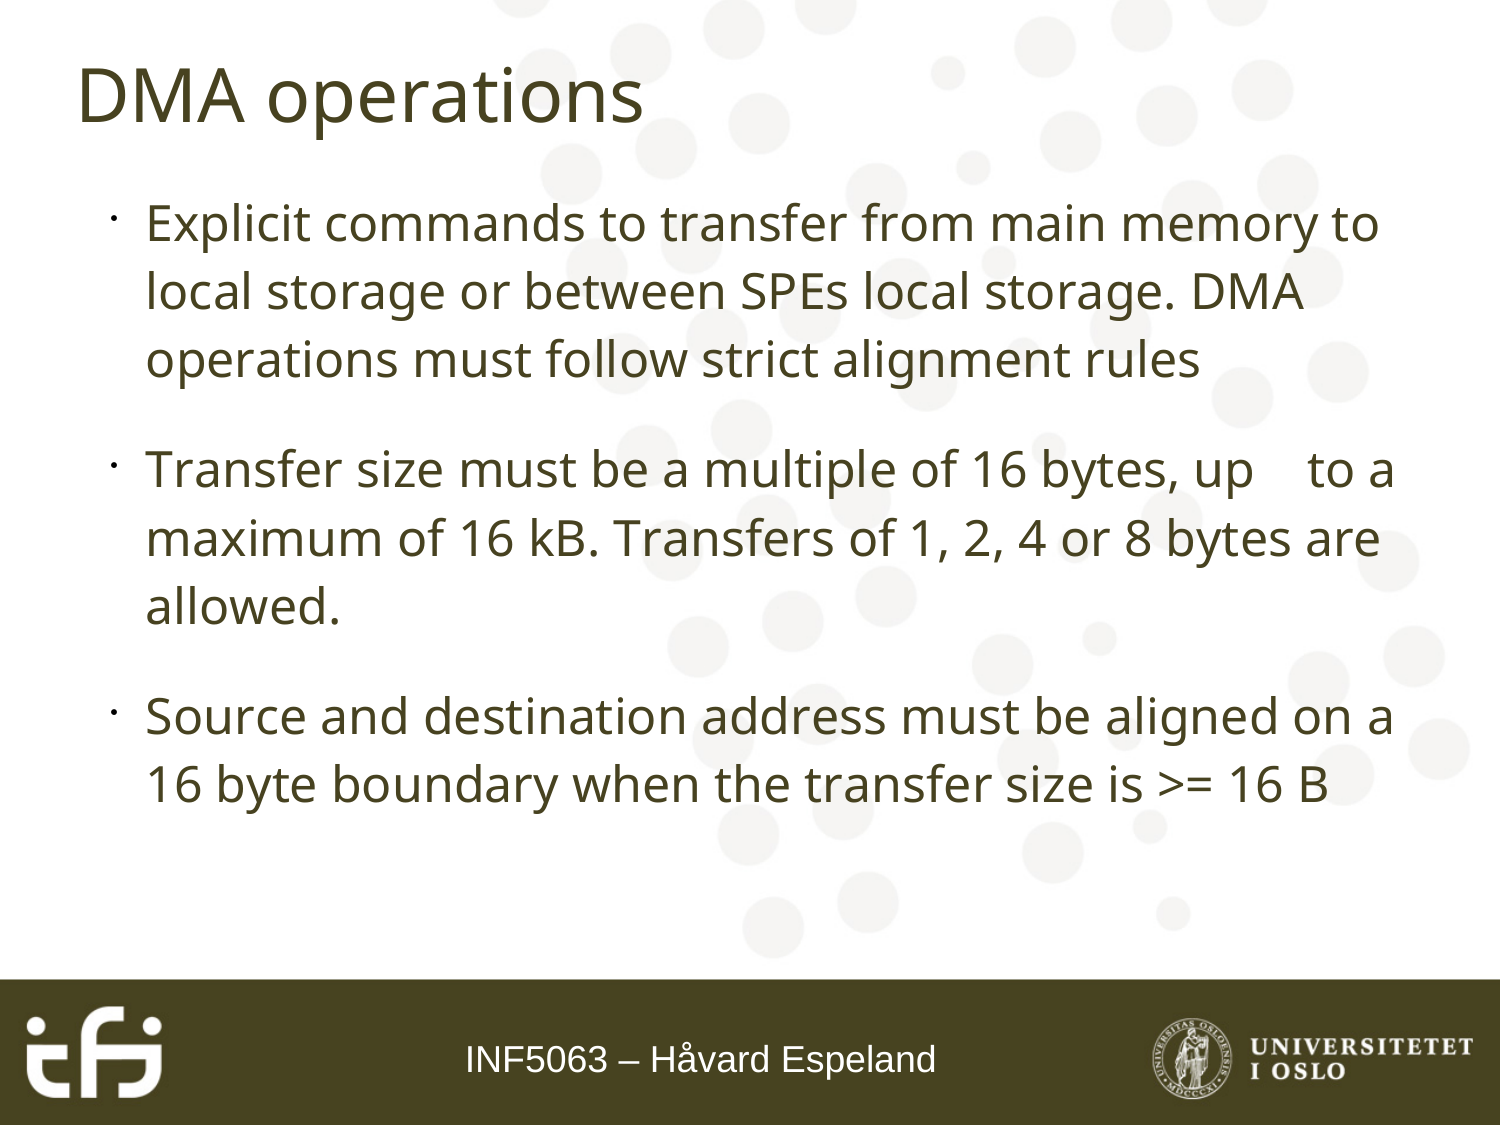

# DMA operations
Explicit commands to transfer from main memory to local storage or between SPEs local storage. DMA operations must follow strict alignment rules
Transfer size must be a multiple of 16 bytes, up to a maximum of 16 kB. Transfers of 1, 2, 4 or 8 bytes are allowed.
Source and destination address must be aligned on a 16 byte boundary when the transfer size is >= 16 B